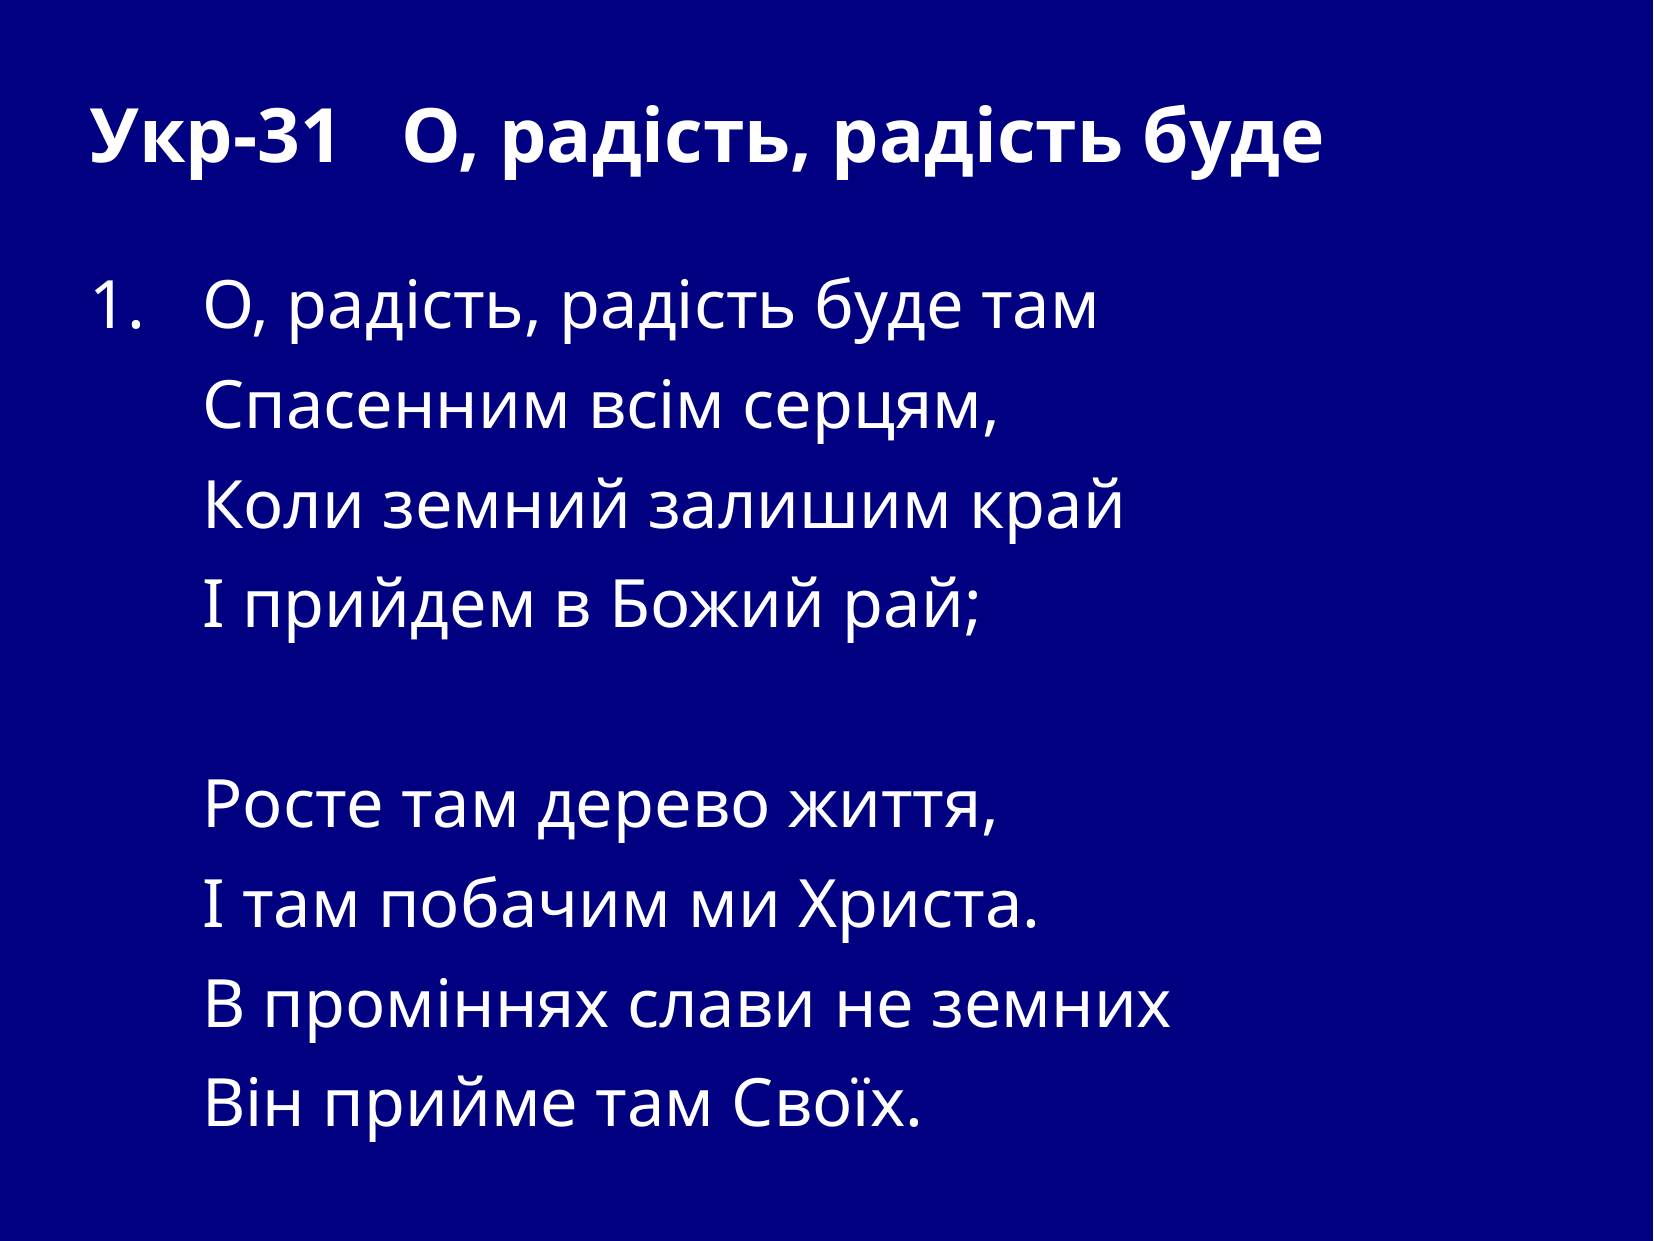

Укр-31 О, радість, радість буде
1.	О, радість, радість буде там
	Спасенним всім серцям,
	Коли земний залишим край
	І прийдем в Божий рай;
	Росте там дерево життя,
	І там побачим ми Христа.
	В проміннях слави не земних
	Він прийме там Своїх.